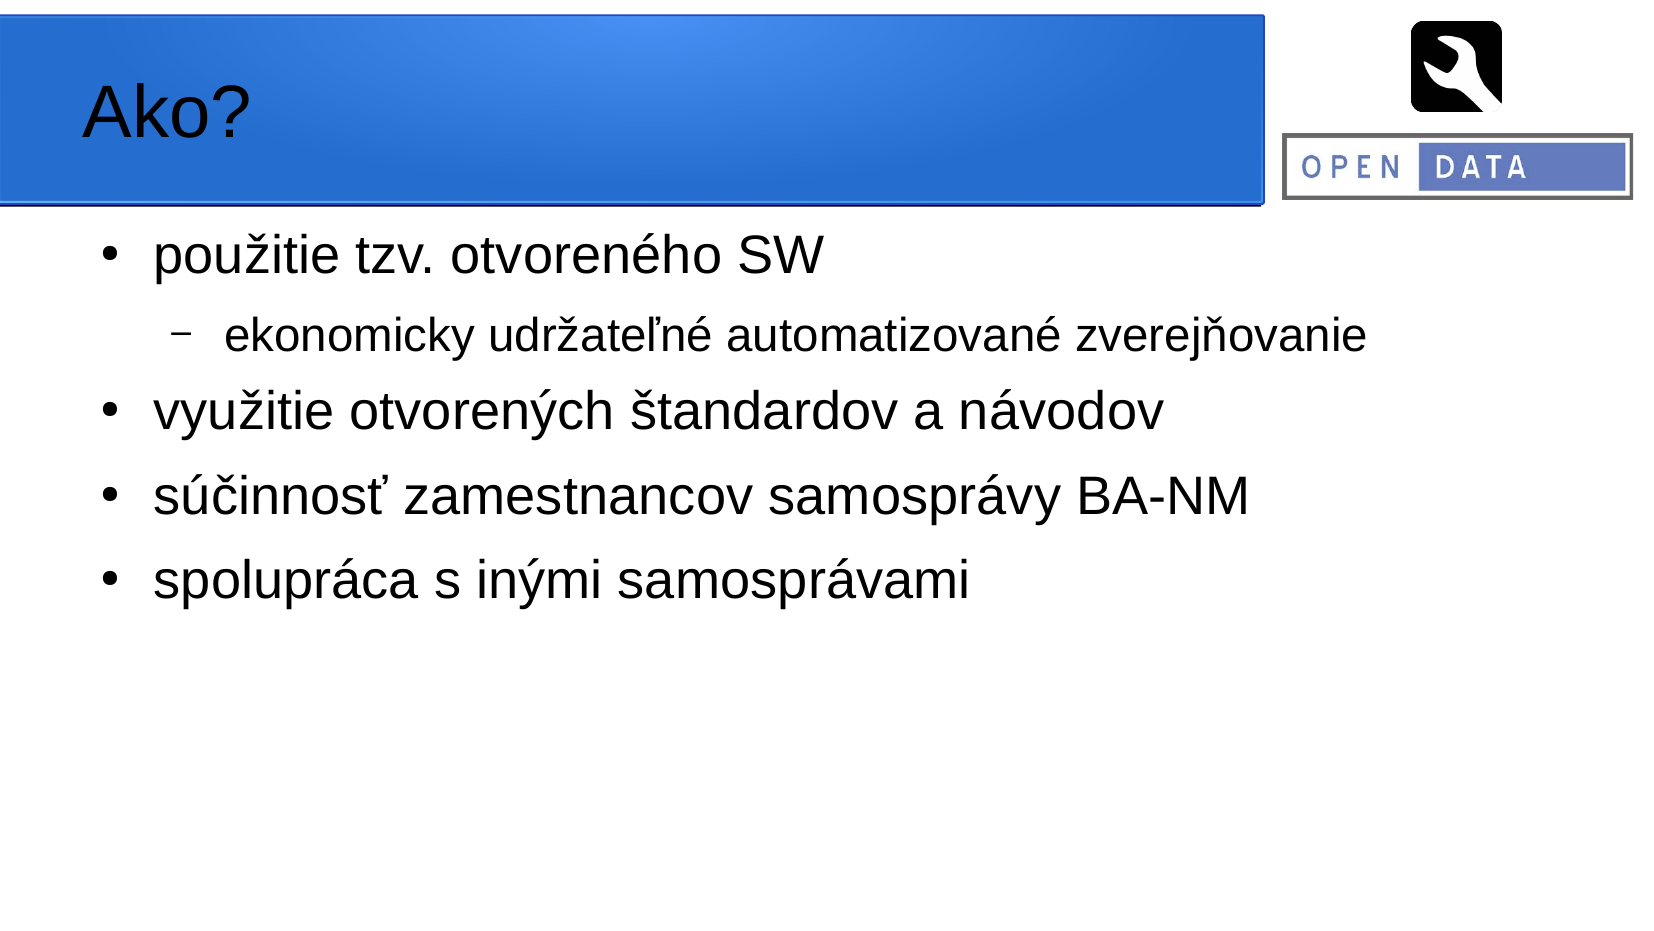

# Ako?
použitie tzv. otvoreného SW
ekonomicky udržateľné automatizované zverejňovanie
využitie otvorených štandardov a návodov
súčinnosť zamestnancov samosprávy BA-NM
spolupráca s inými samosprávami